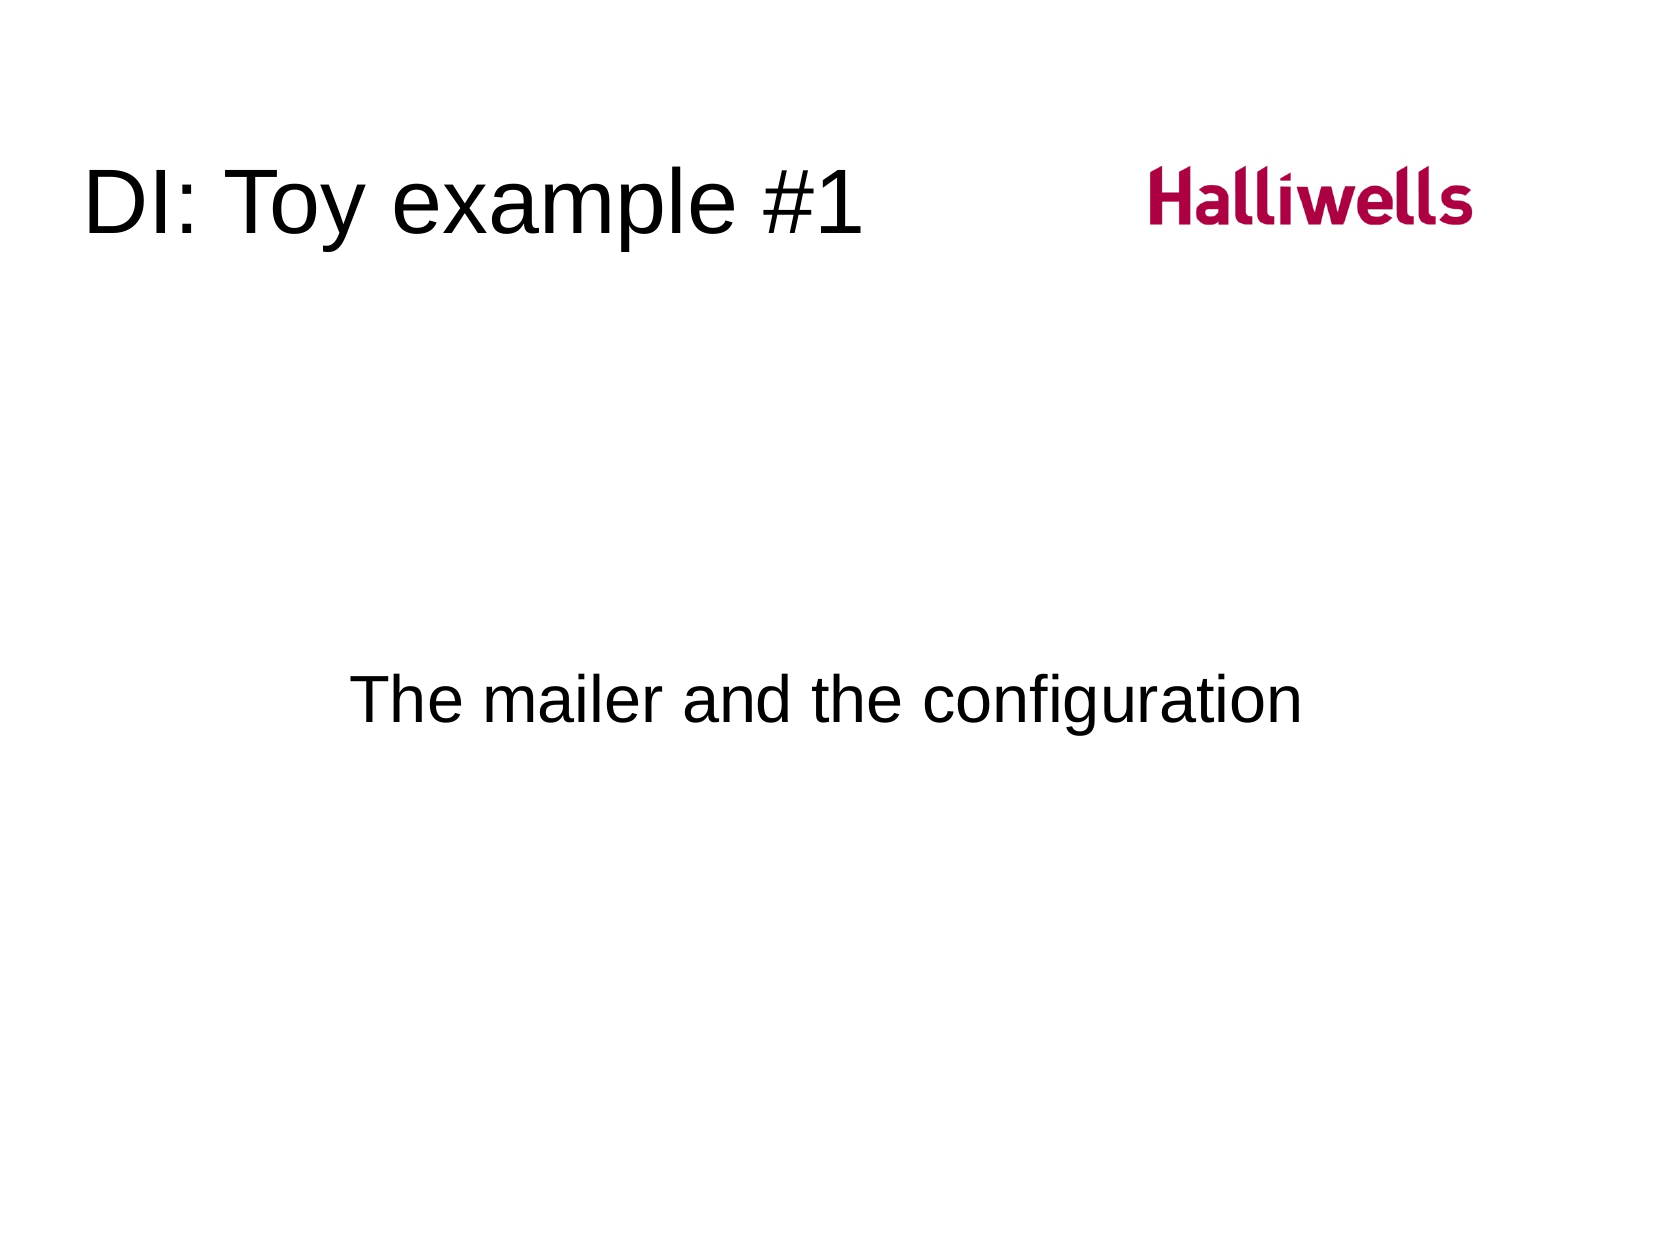

# DI: Toy example #1
The mailer and the configuration